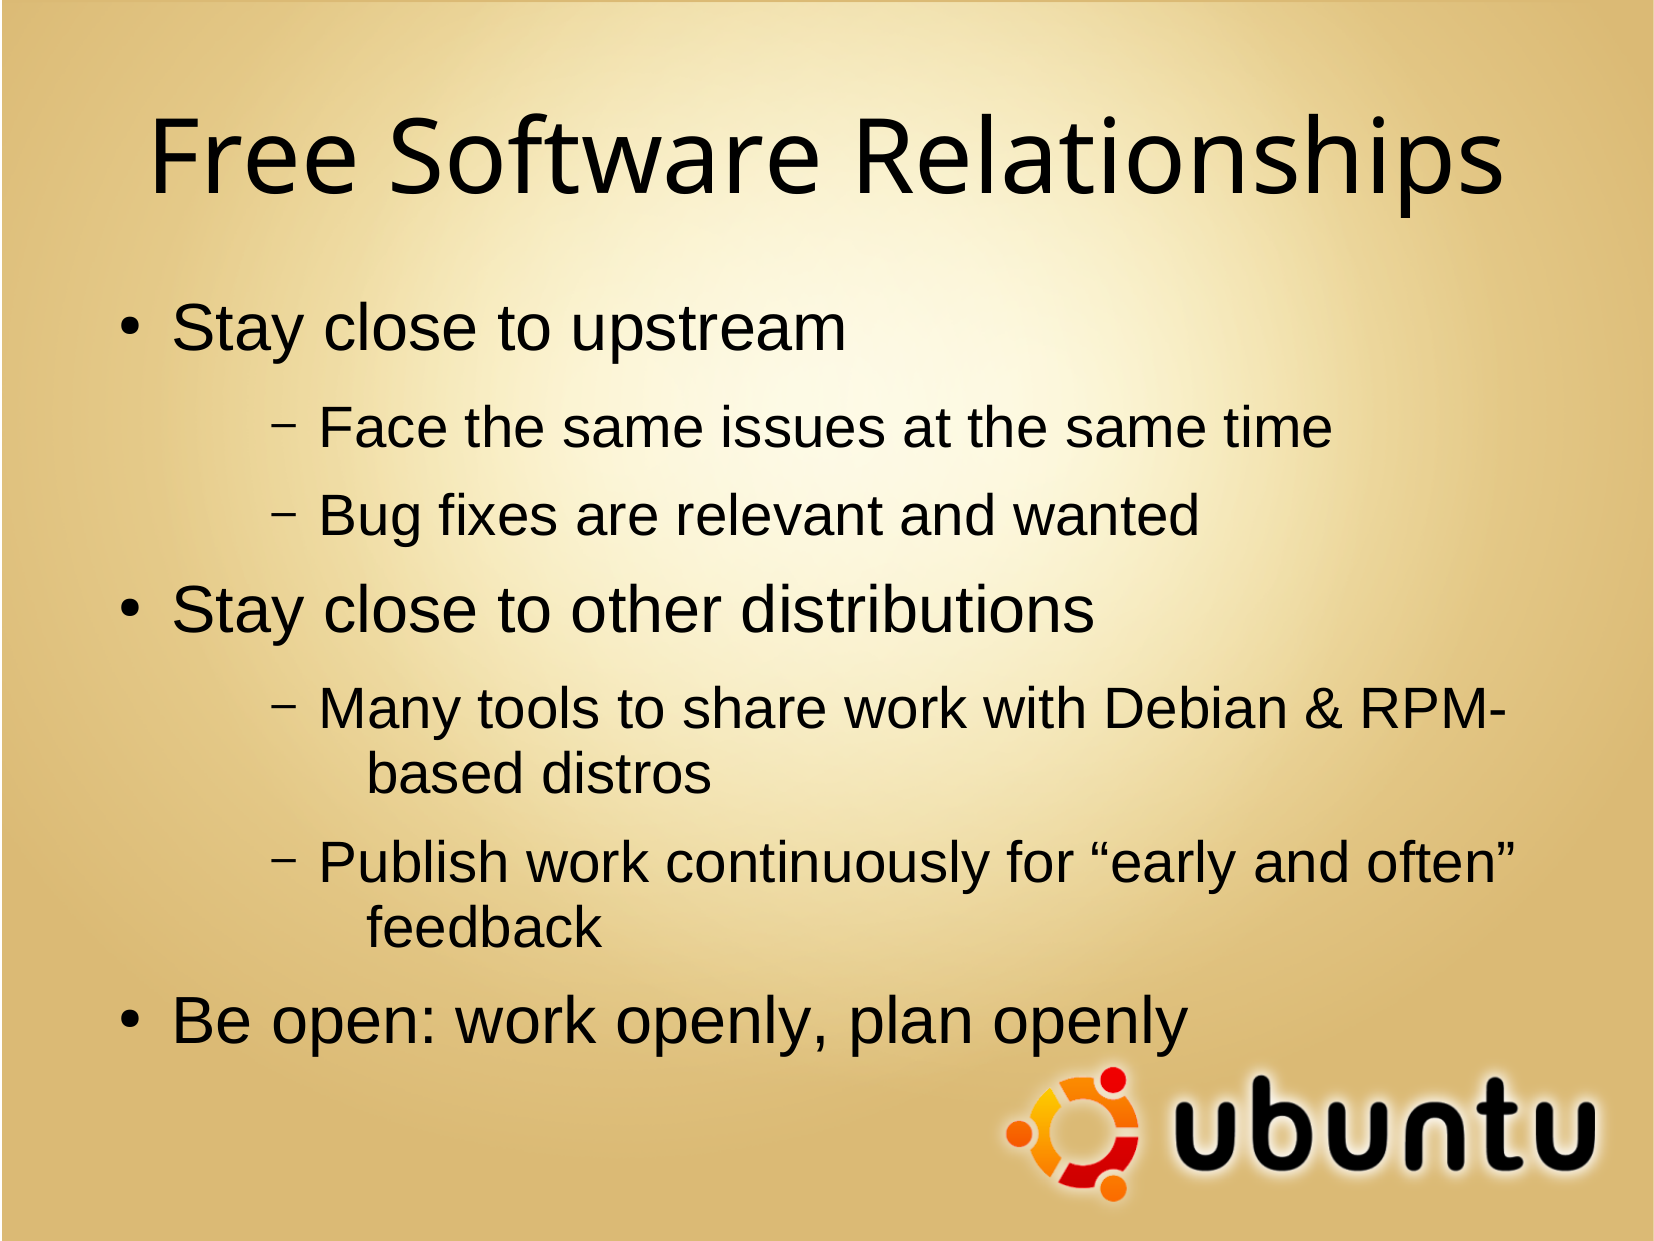

# Free Software Relationships
Stay close to upstream
Face the same issues at the same time
Bug fixes are relevant and wanted
Stay close to other distributions
Many tools to share work with Debian & RPM-based distros
Publish work continuously for “early and often” feedback
Be open: work openly, plan openly